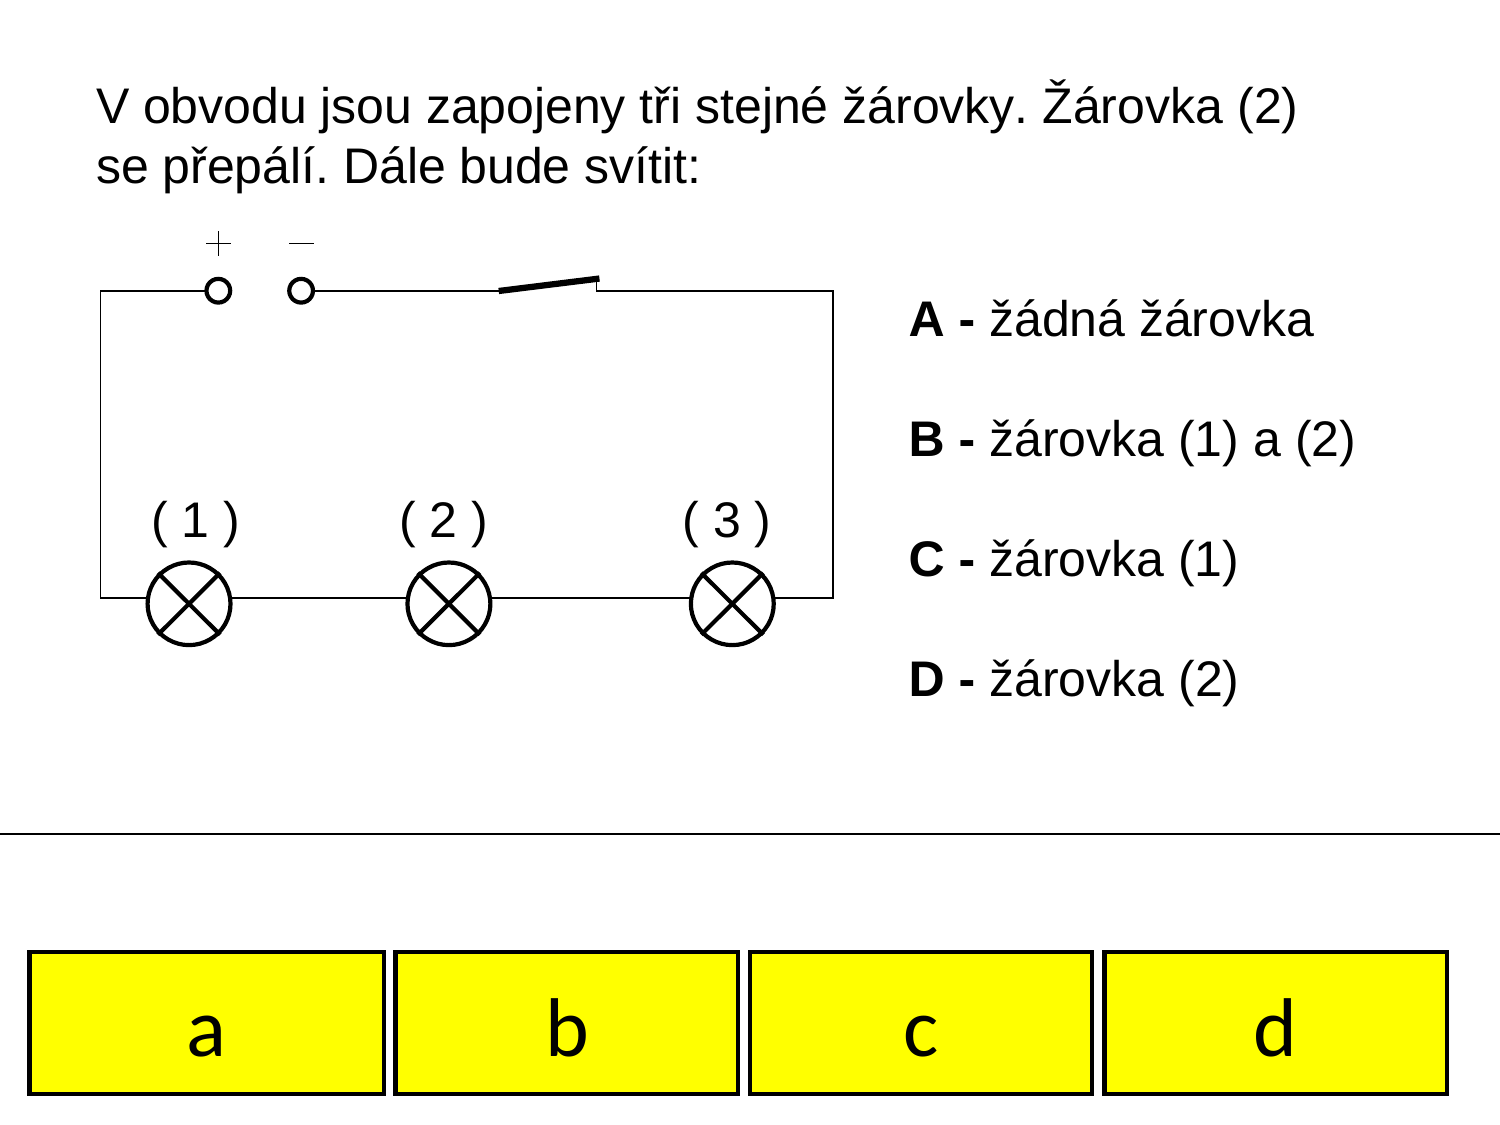

V obvodu jsou zapojeny tři stejné žárovky. Žárovka (2)
se přepálí. Dále bude svítit:
A - žádná žárovka
B - žárovka (1) a (2)
C - žárovka (1)
D - žárovka (2)
( 1 )
( 2 )
( 3 )
a
b
c
d